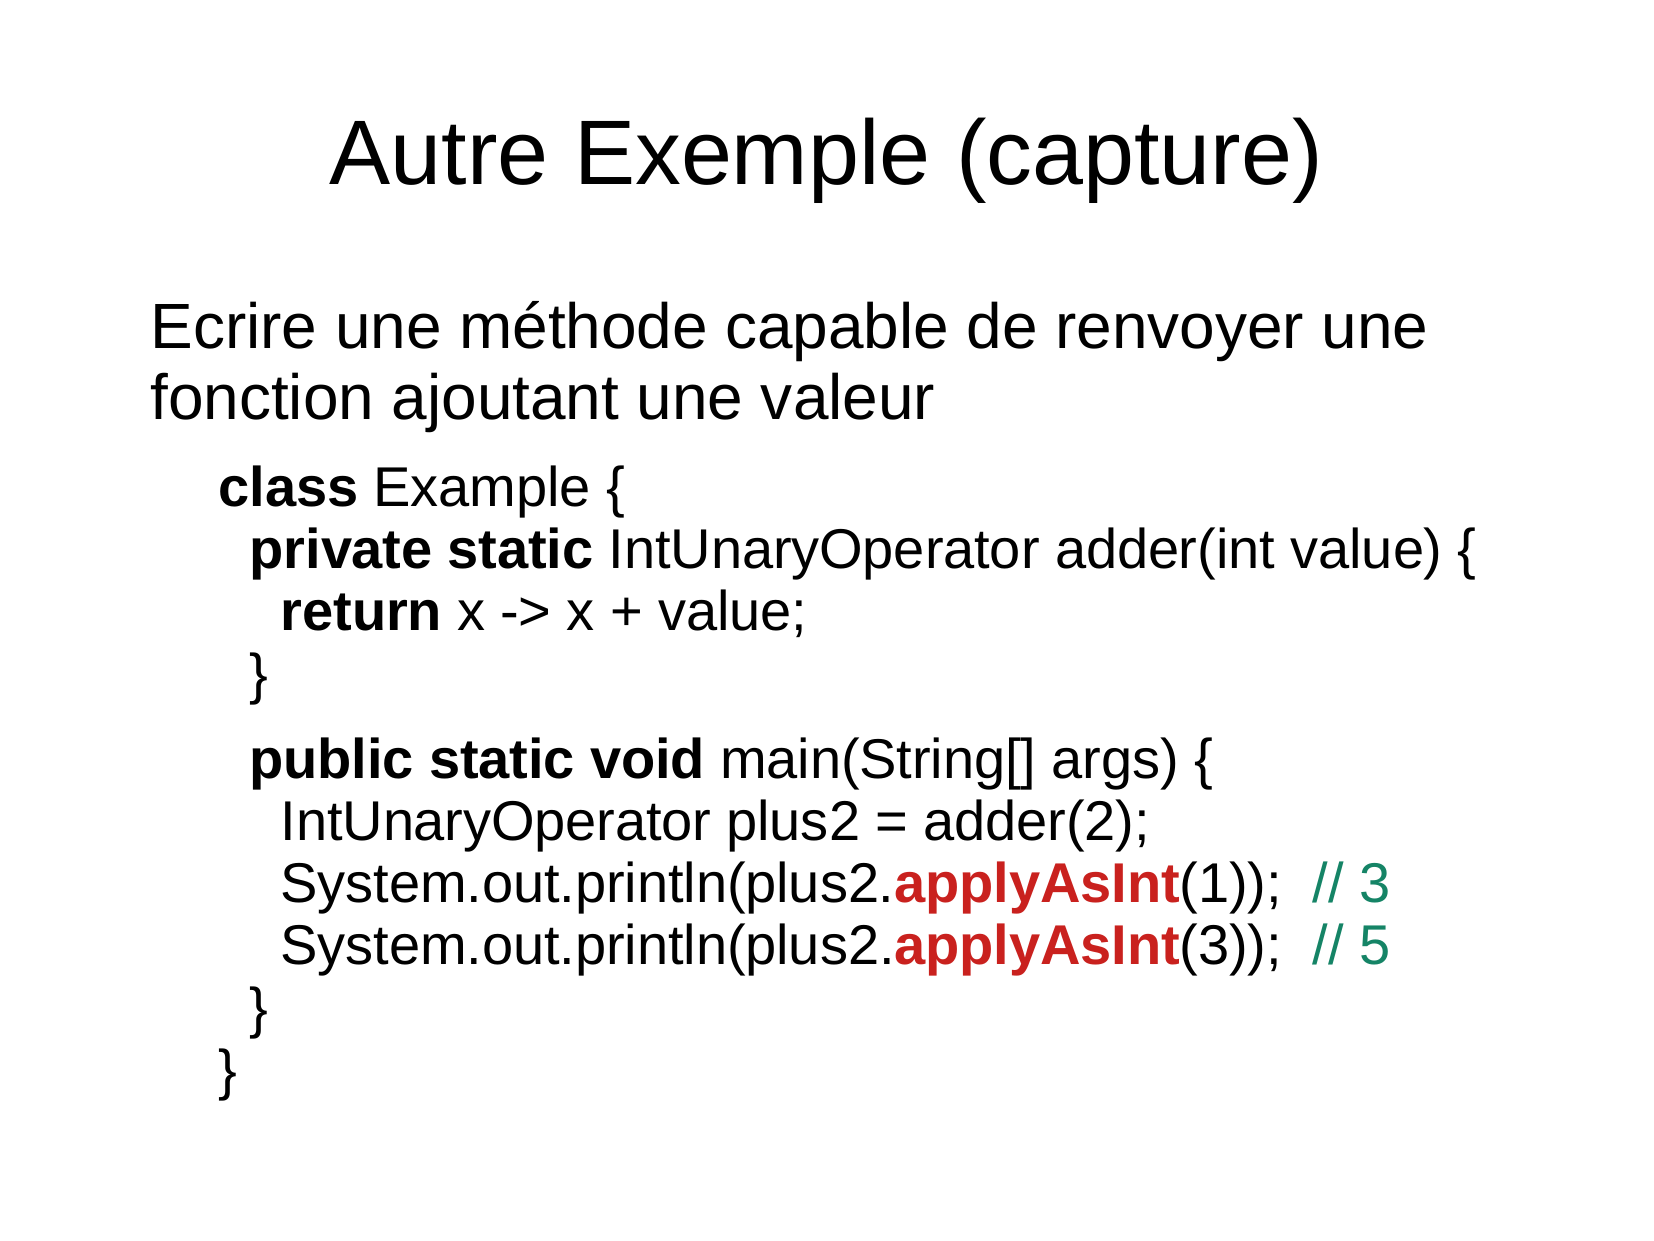

# Autre Exemple (capture)
Ecrire une méthode capable de renvoyer une fonction ajoutant une valeur
class Example {
 private static IntUnaryOperator adder(int value) {
 return x -> x + value;
 }
 public static void main(String[] args) {
 IntUnaryOperator plus2 = adder(2);
 System.out.println(plus2.applyAsInt(1)); // 3
 System.out.println(plus2.applyAsInt(3)); // 5
 }
}